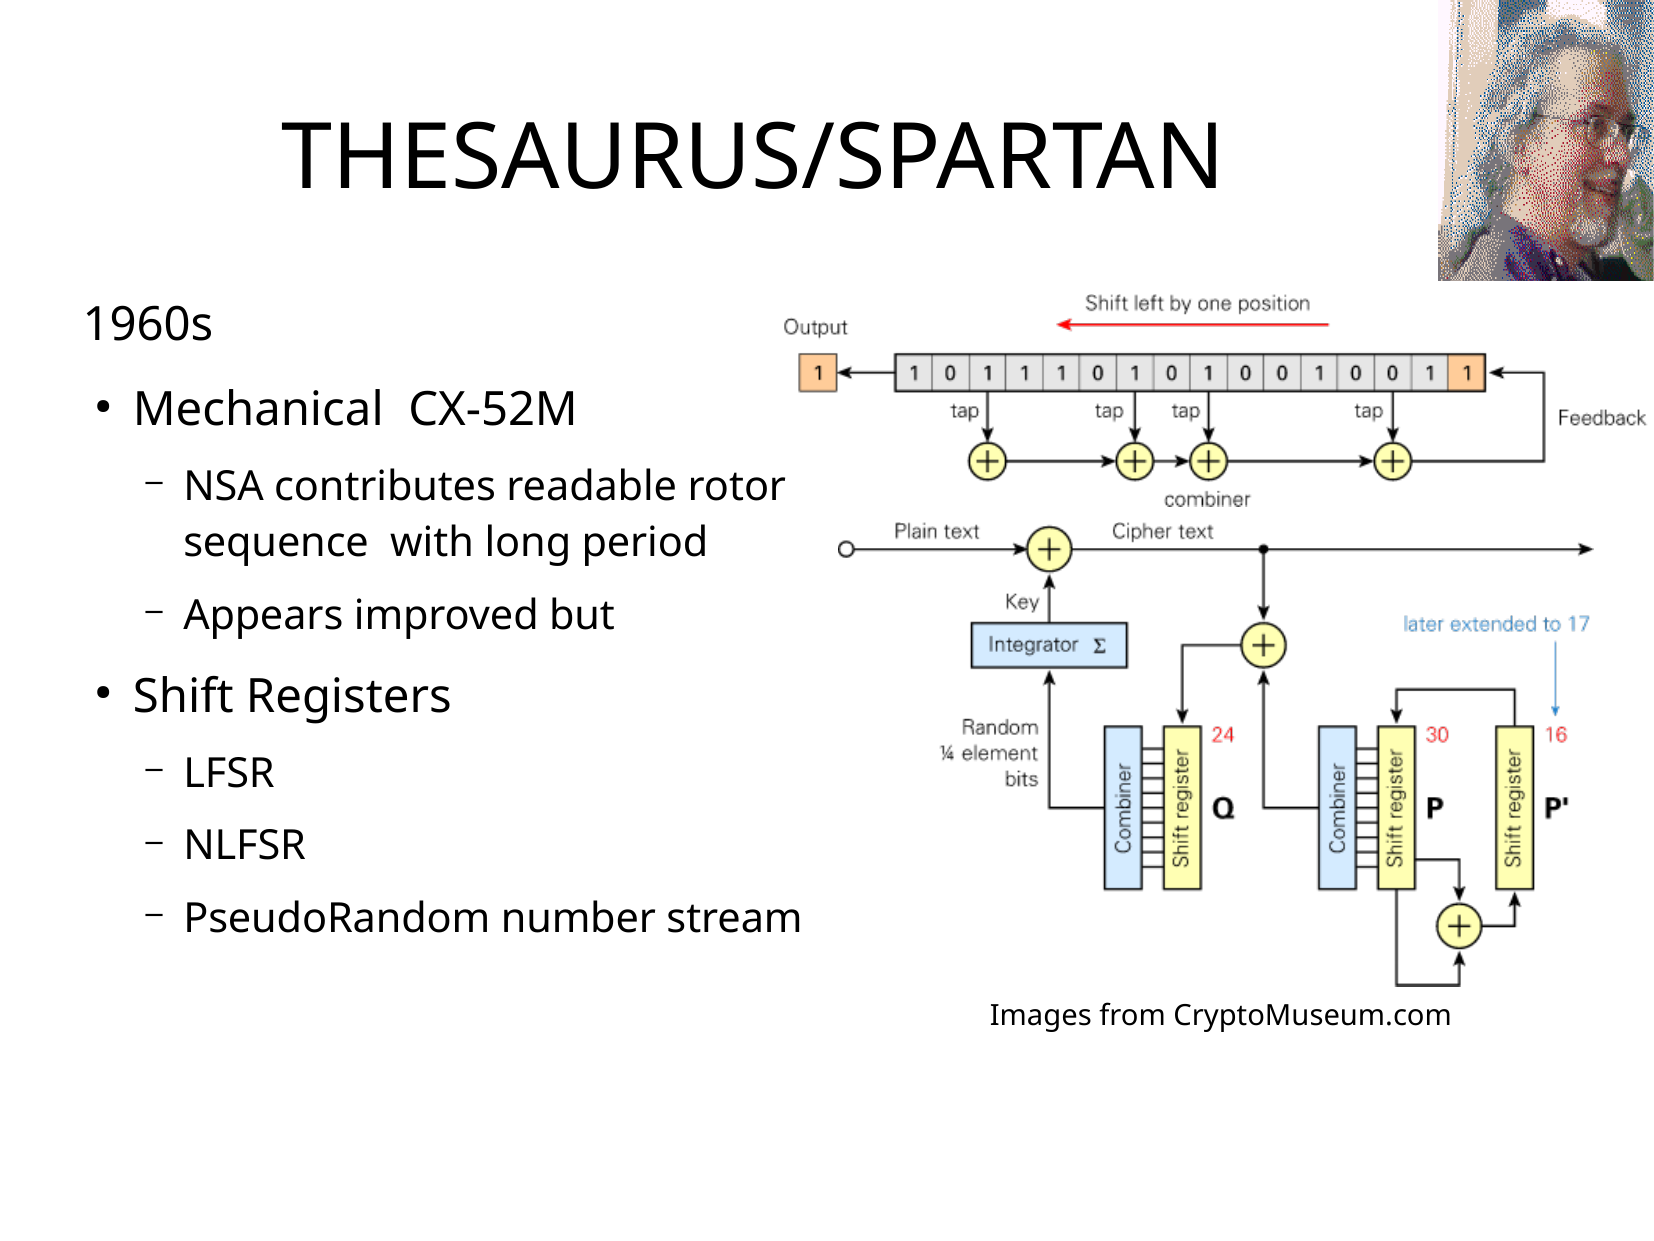

# THESAURUS/SPARTAN
1960s
Mechanical CX-52M
NSA contributes readable rotor sequence with long period
Appears improved but
Shift Registers
LFSR
NLFSR
PseudoRandom number stream
Images from CryptoMuseum.com